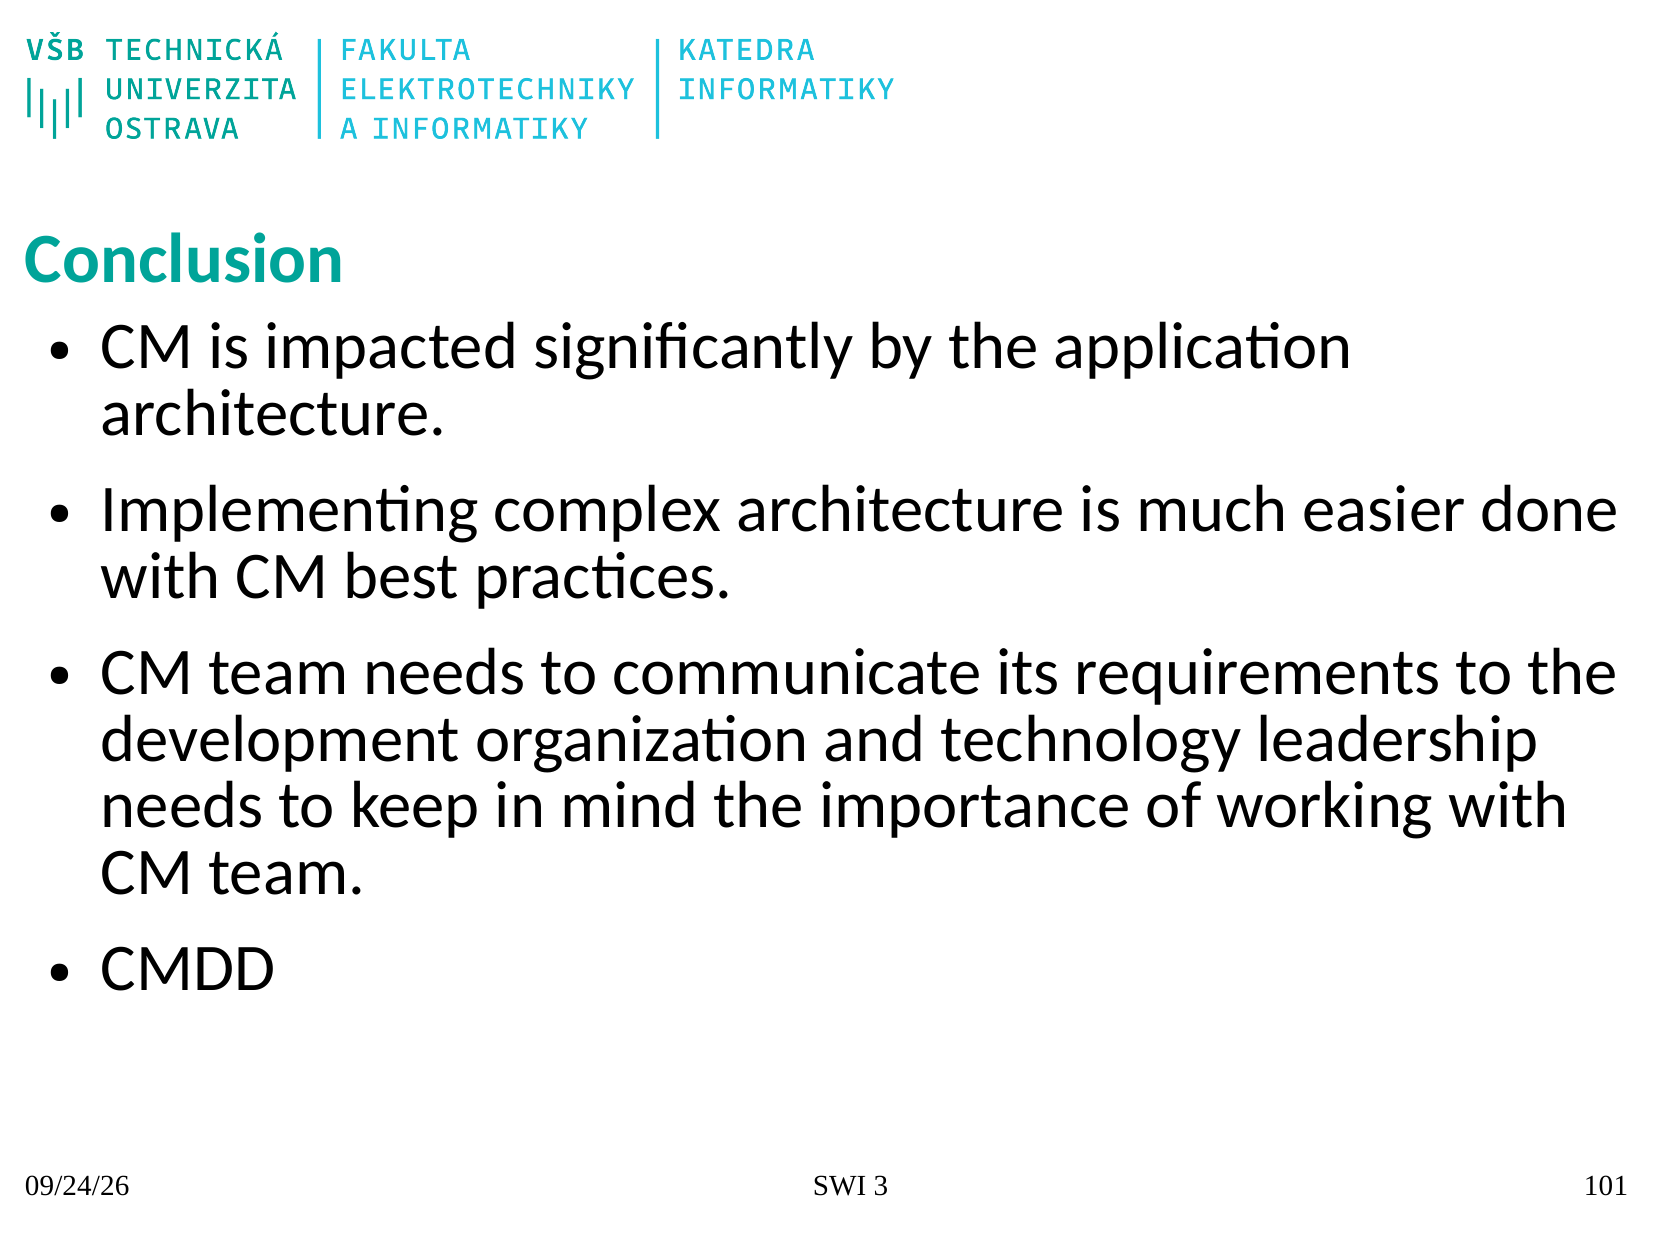

# Conclusion
CM is impacted significantly by the application architecture.
Implementing complex architecture is much easier done with CM best practices.
CM team needs to communicate its requirements to the development organization and technology leadership needs to keep in mind the importance of working with CM team.
CMDD
SWI 3
101